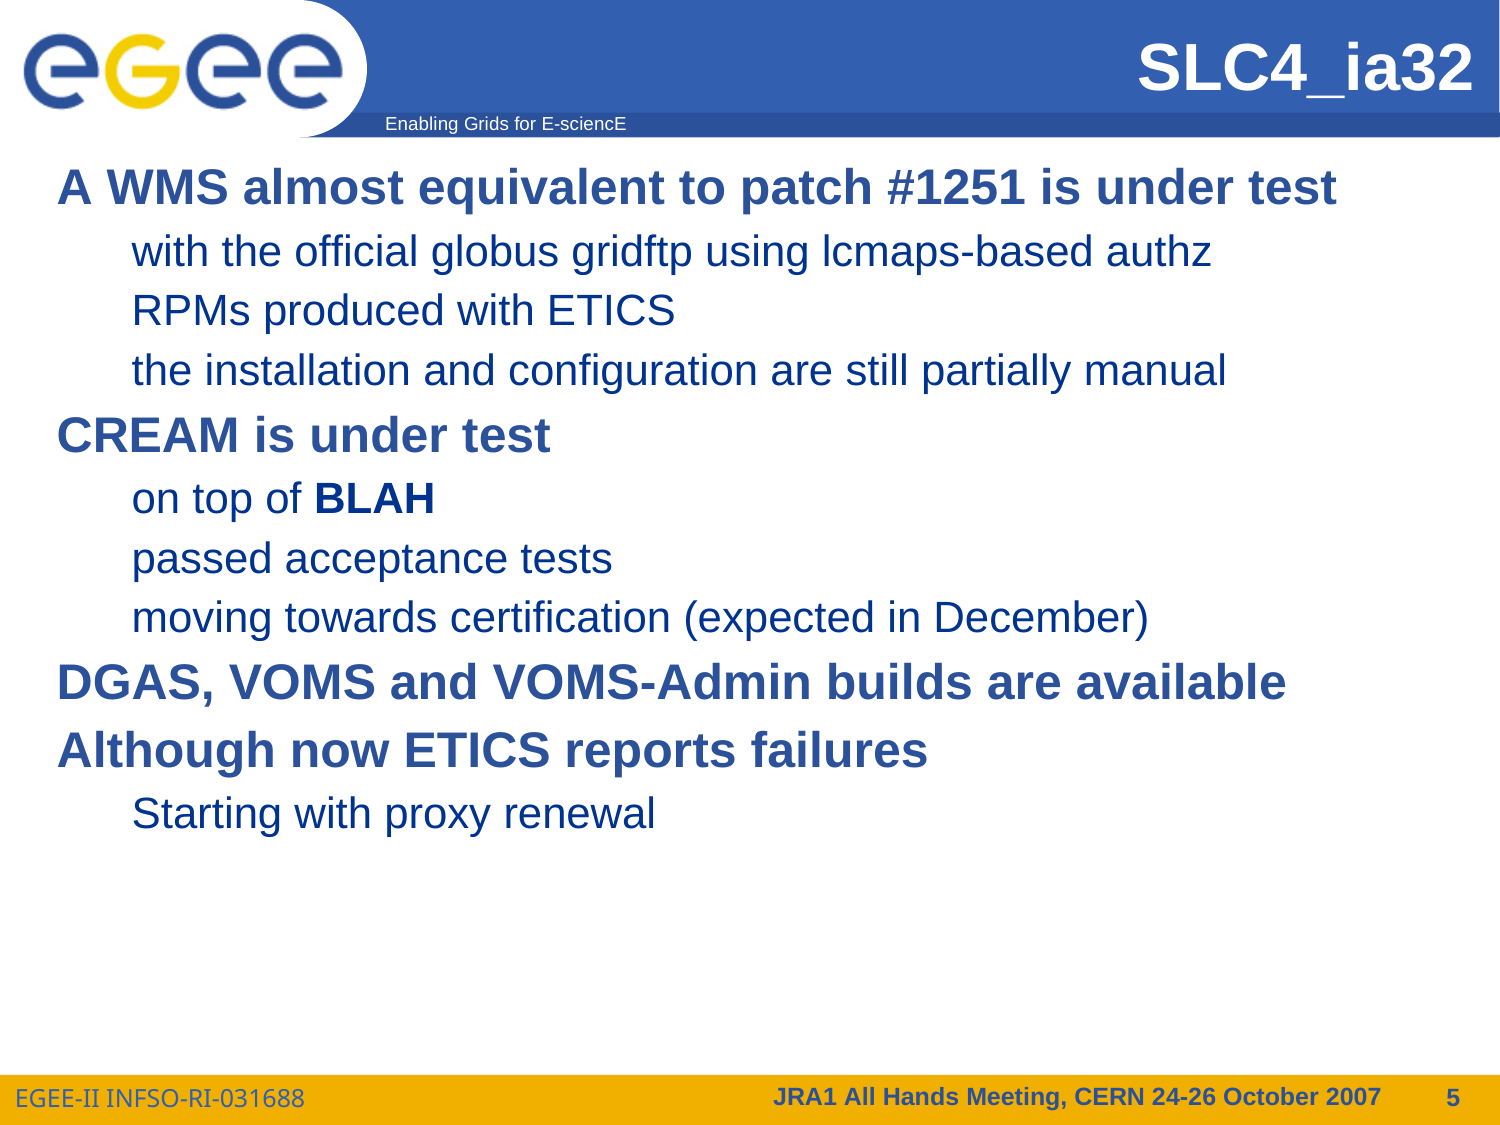

# SLC4_ia32
A WMS almost equivalent to patch #1251 is under test
with the official globus gridftp using lcmaps-based authz
RPMs produced with ETICS
the installation and configuration are still partially manual
CREAM is under test
on top of BLAH
passed acceptance tests
moving towards certification (expected in December)
DGAS, VOMS and VOMS-Admin builds are available
Although now ETICS reports failures
Starting with proxy renewal
JRA1 All Hands Meeting, CERN 24-26 October 2007
5